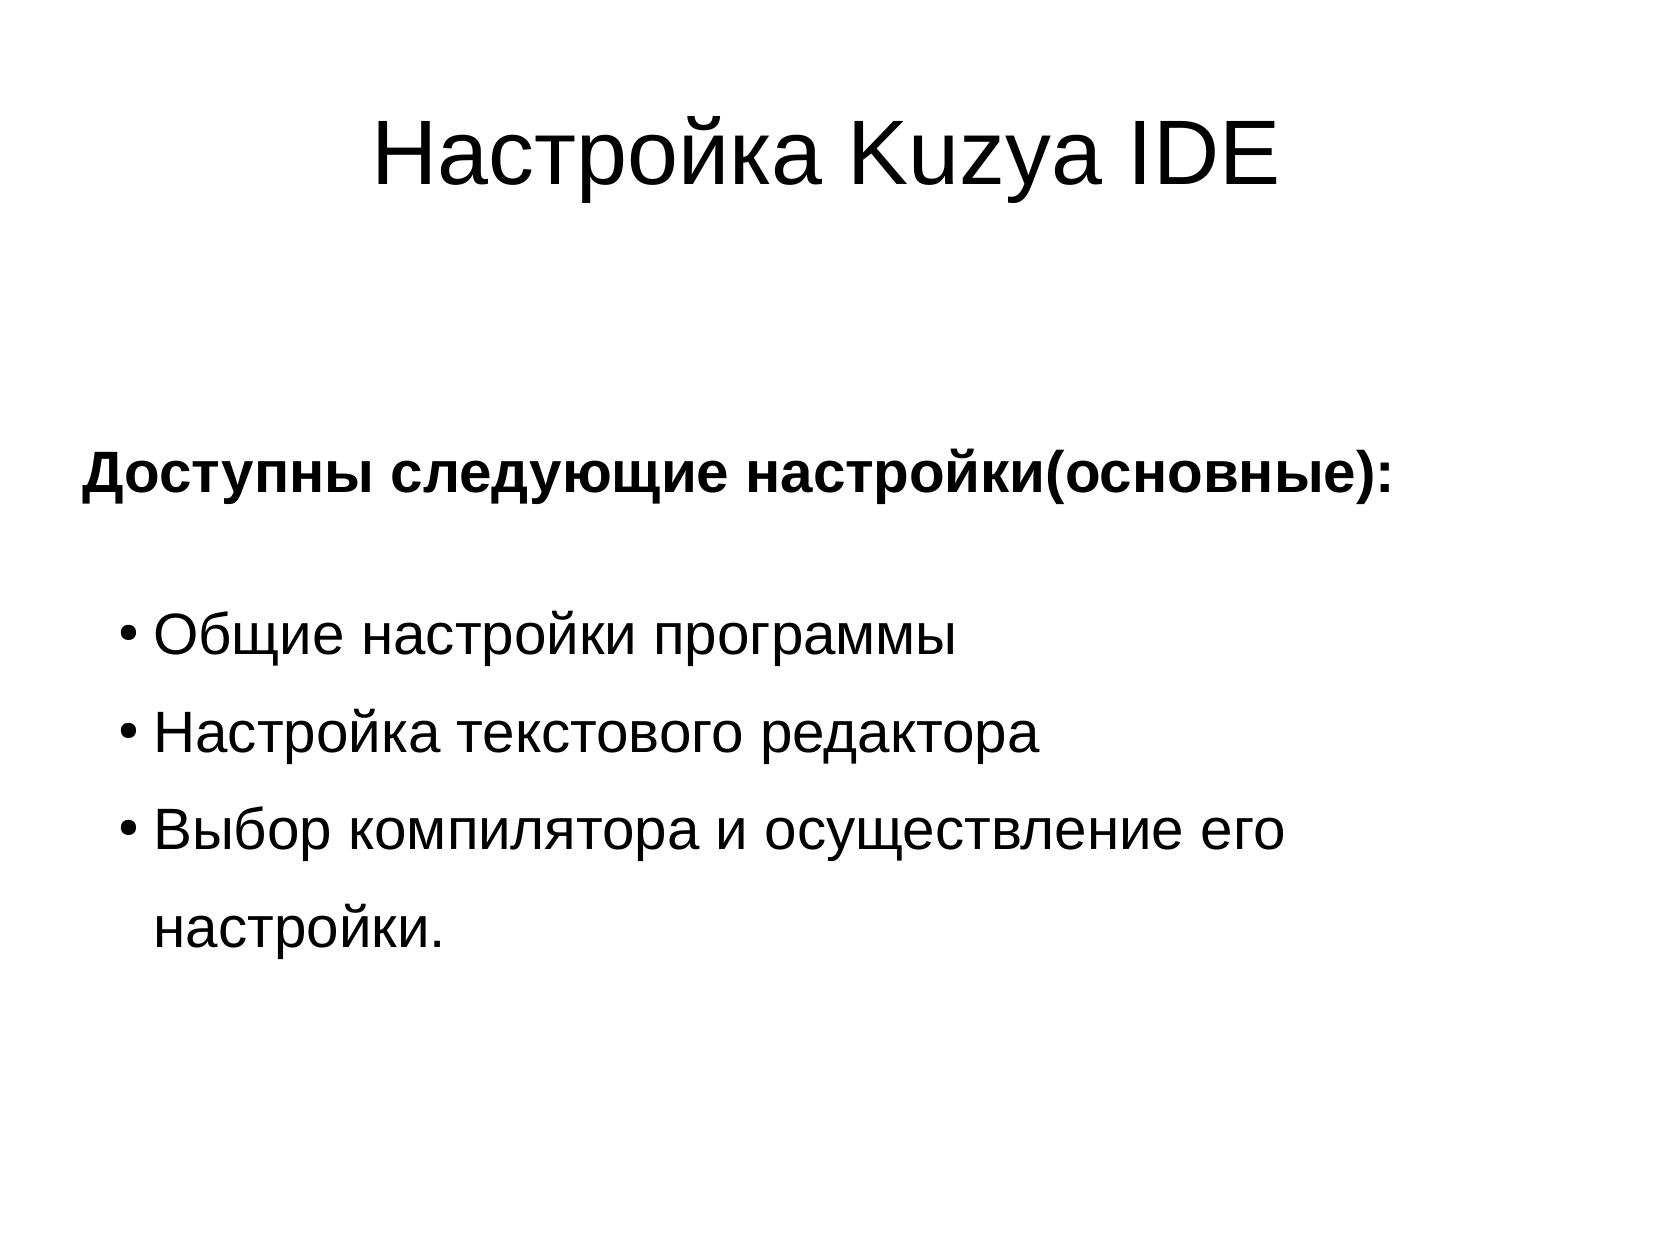

# Настройка Kuzya IDE
Доступны следующие настройки(основные):
Общие настройки программы
Настройка текстового редактора
Выбор компилятора и осуществление его настройки.